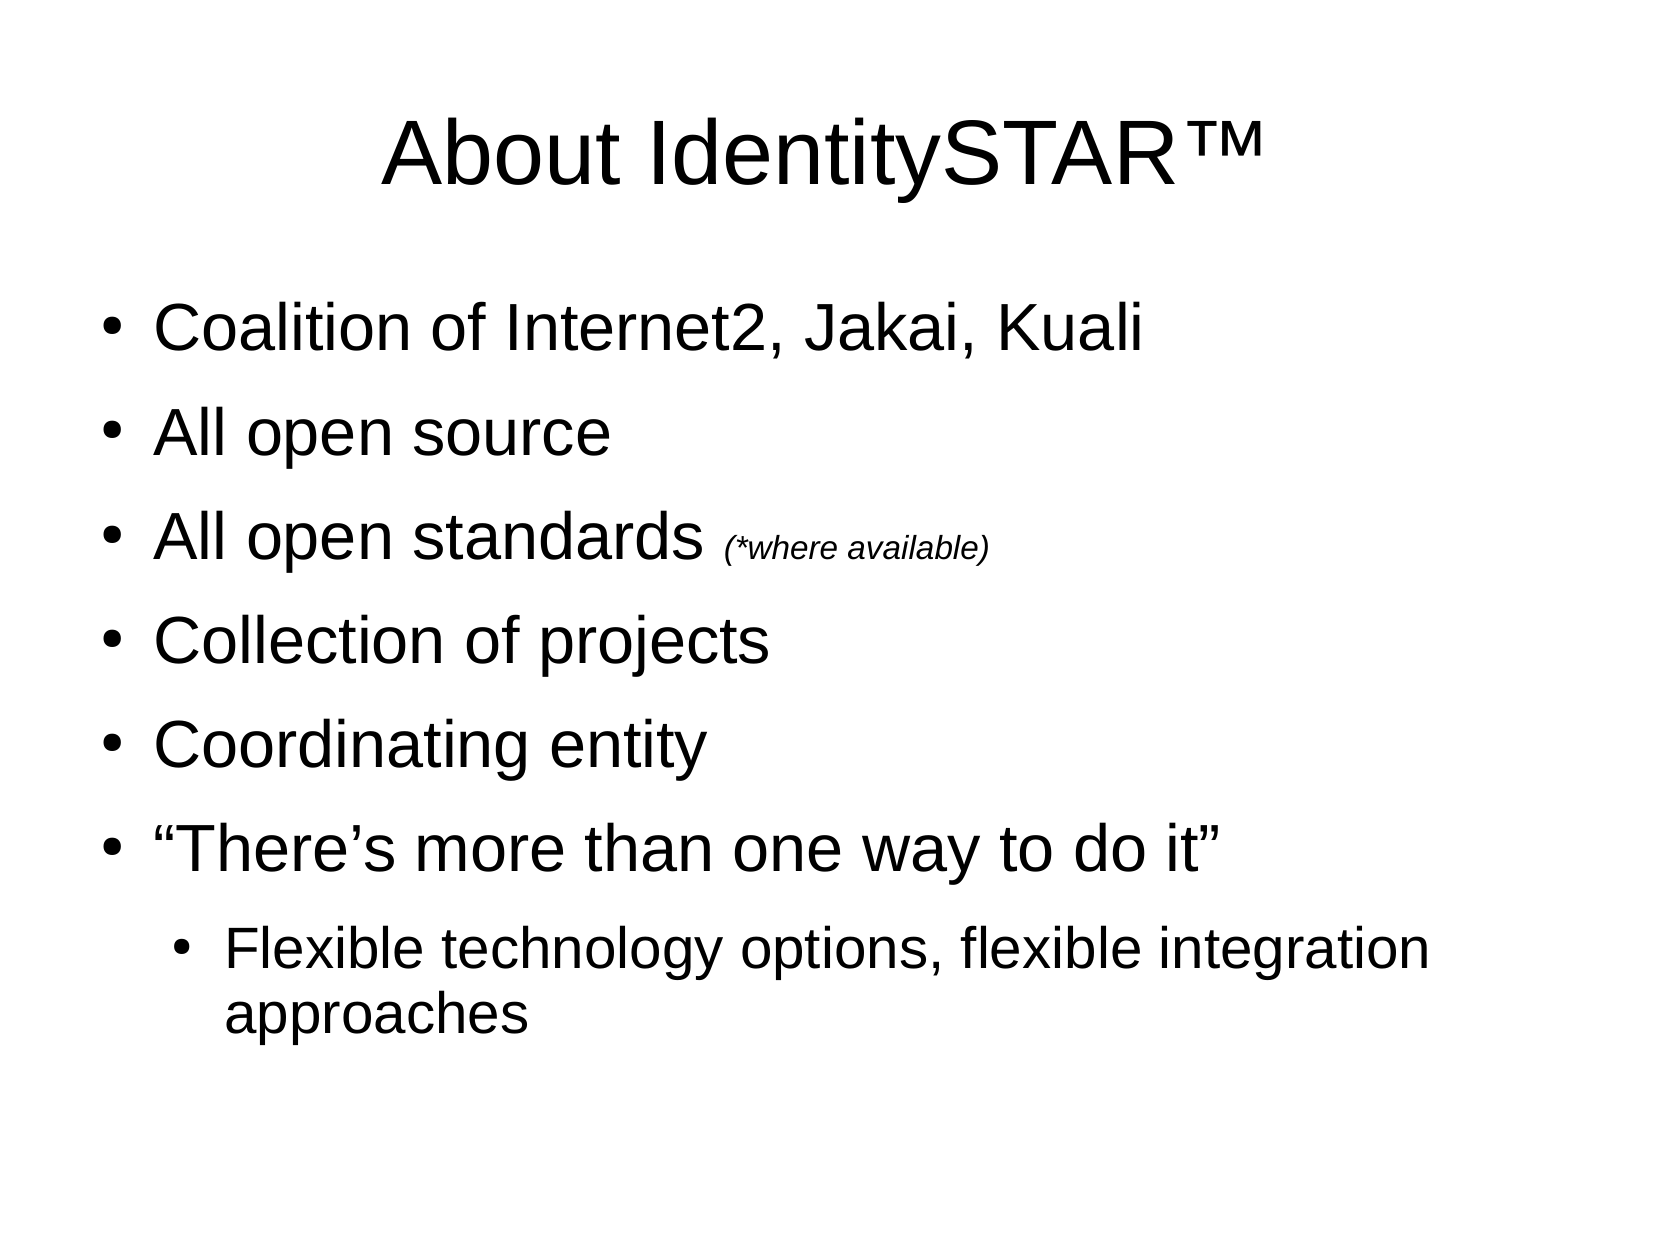

# About IdentitySTAR™
Coalition of Internet2, Jakai, Kuali
All open source
All open standards (*where available)
Collection of projects
Coordinating entity
“There’s more than one way to do it”
Flexible technology options, flexible integration approaches